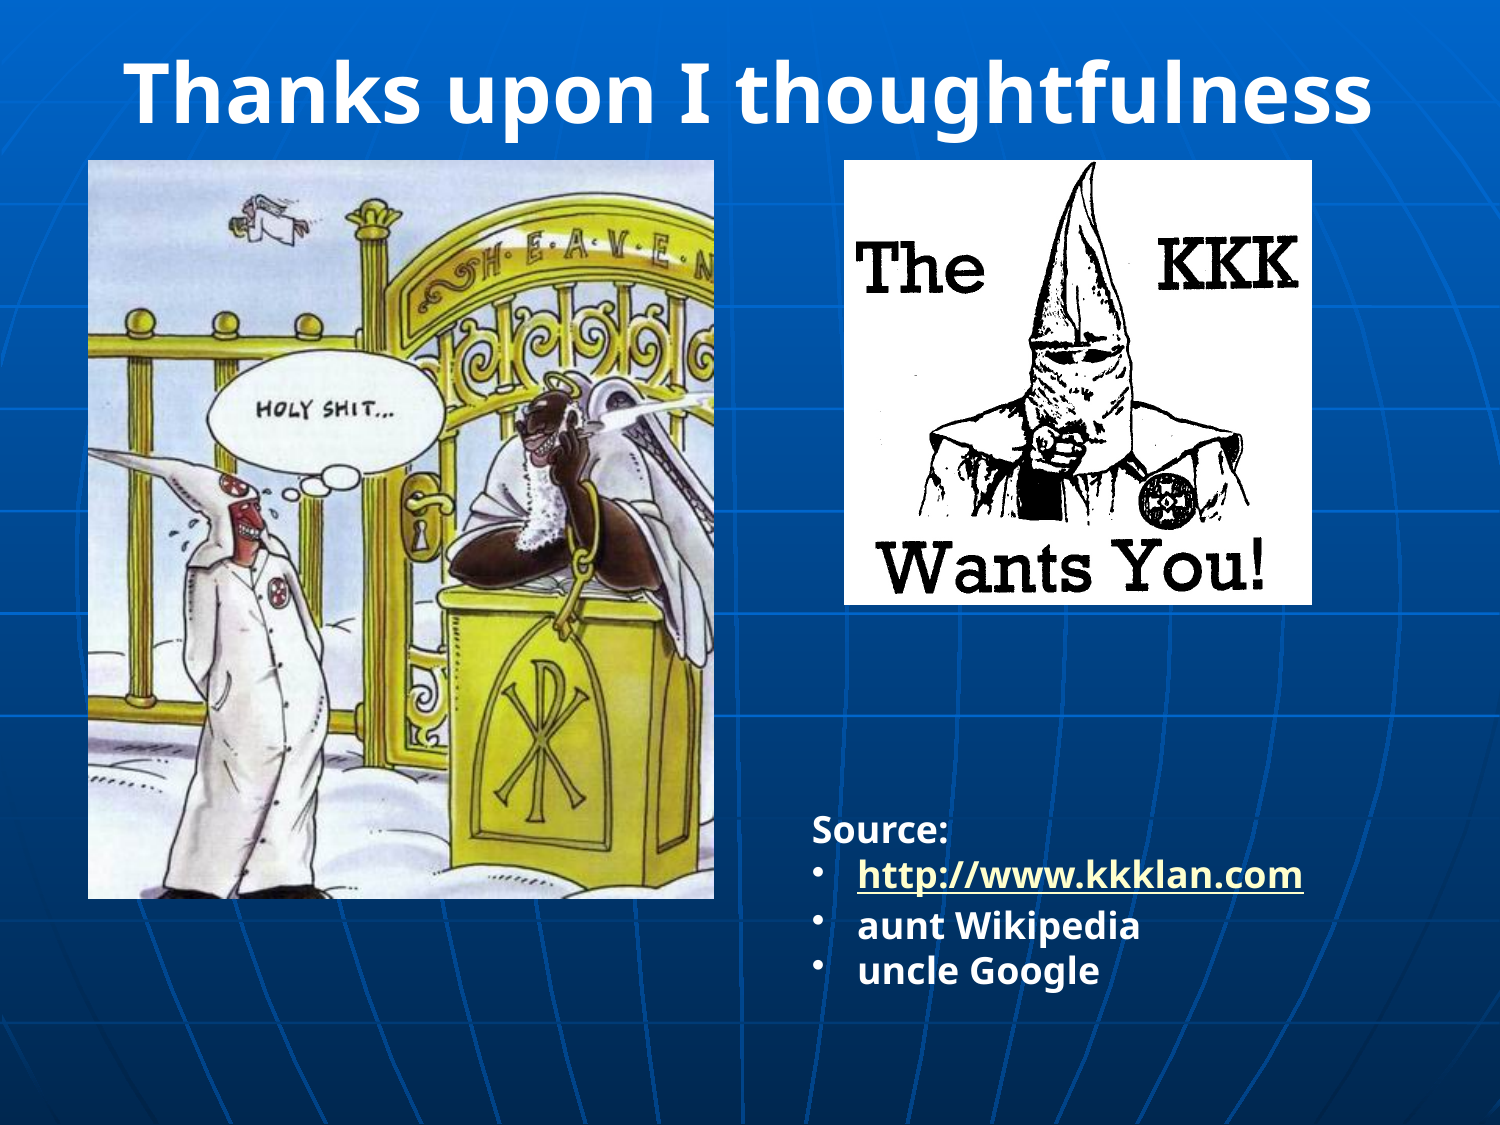

Thanks upon I thoughtfulness
Source:
 http://www.kkklan.com
 aunt Wikipedia
 uncle Google